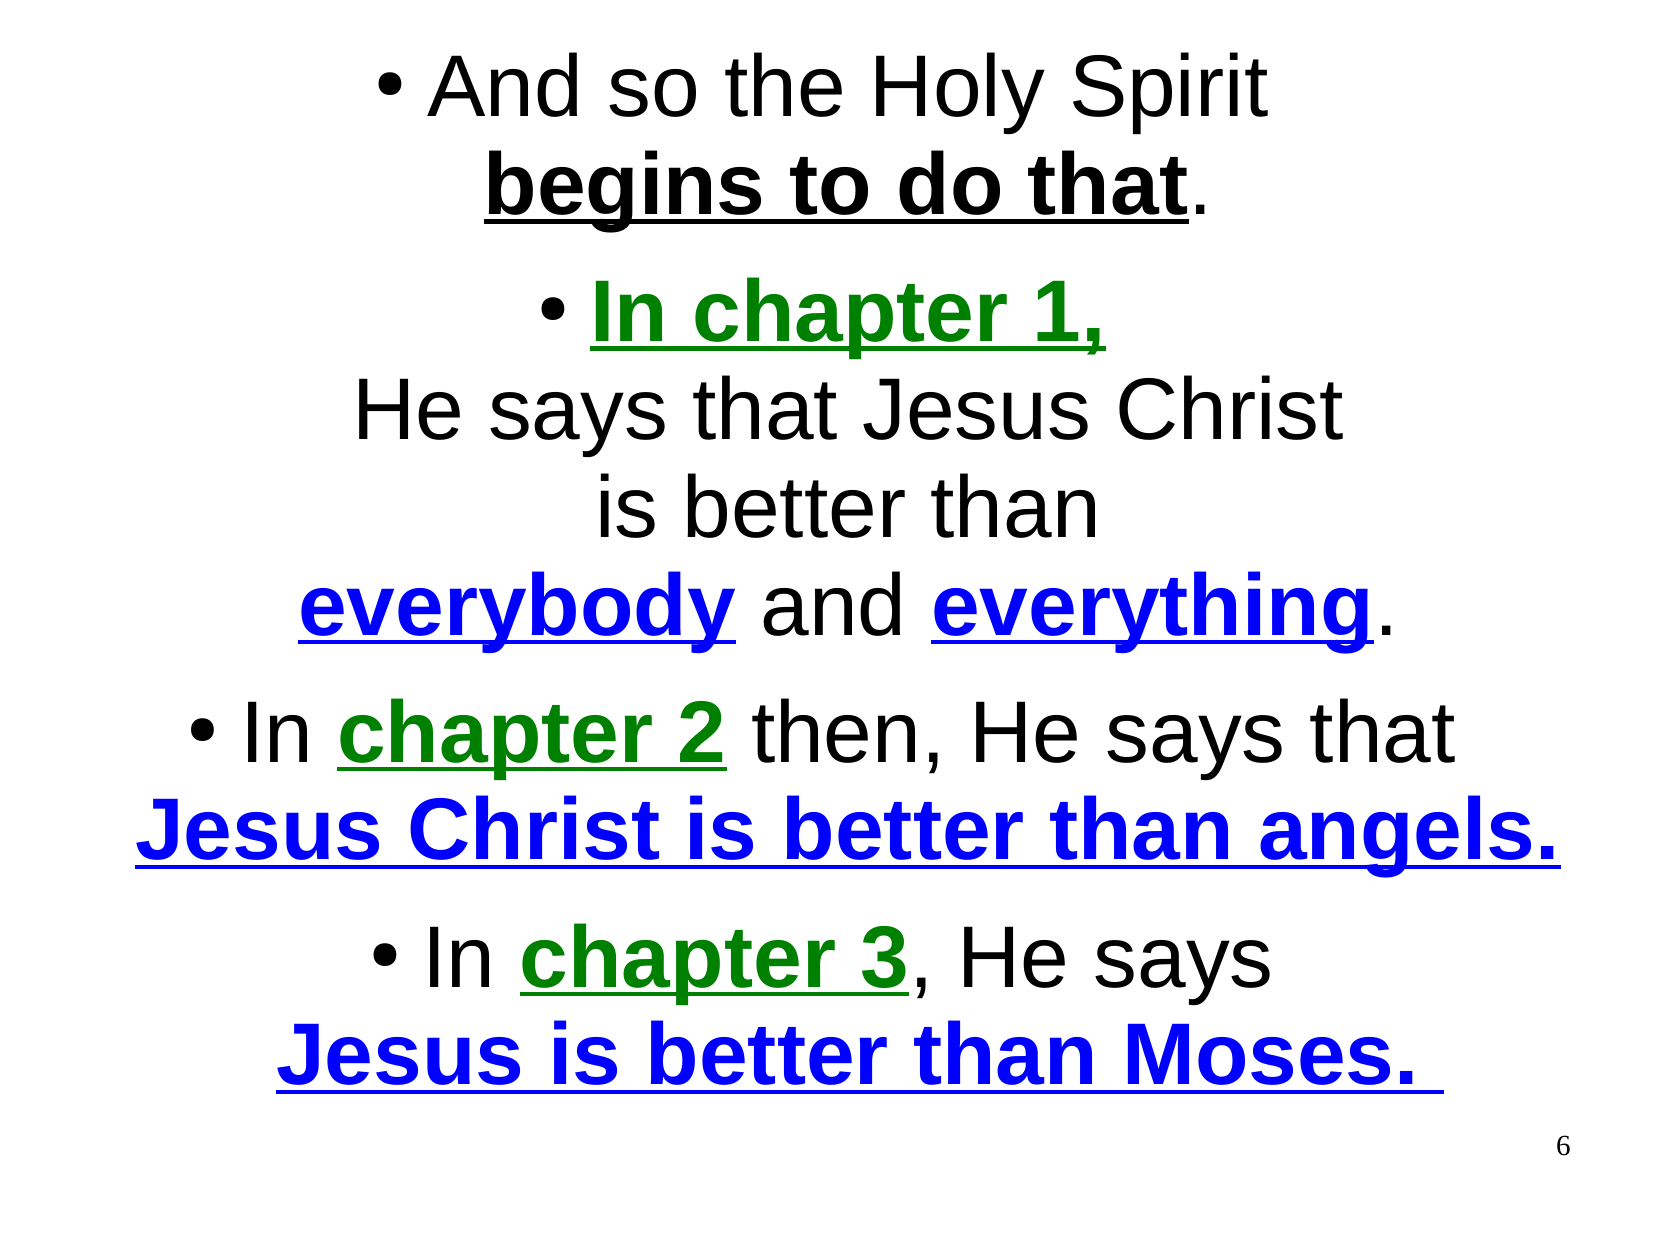

# And so the Holy Spirit begins to do that.
In chapter 1,
He says that Jesus Christ
is better than
everybody and everything.
In chapter 2 then, He says that
Jesus Christ is better than angels.
In chapter 3, He says
Jesus is better than Moses.
6